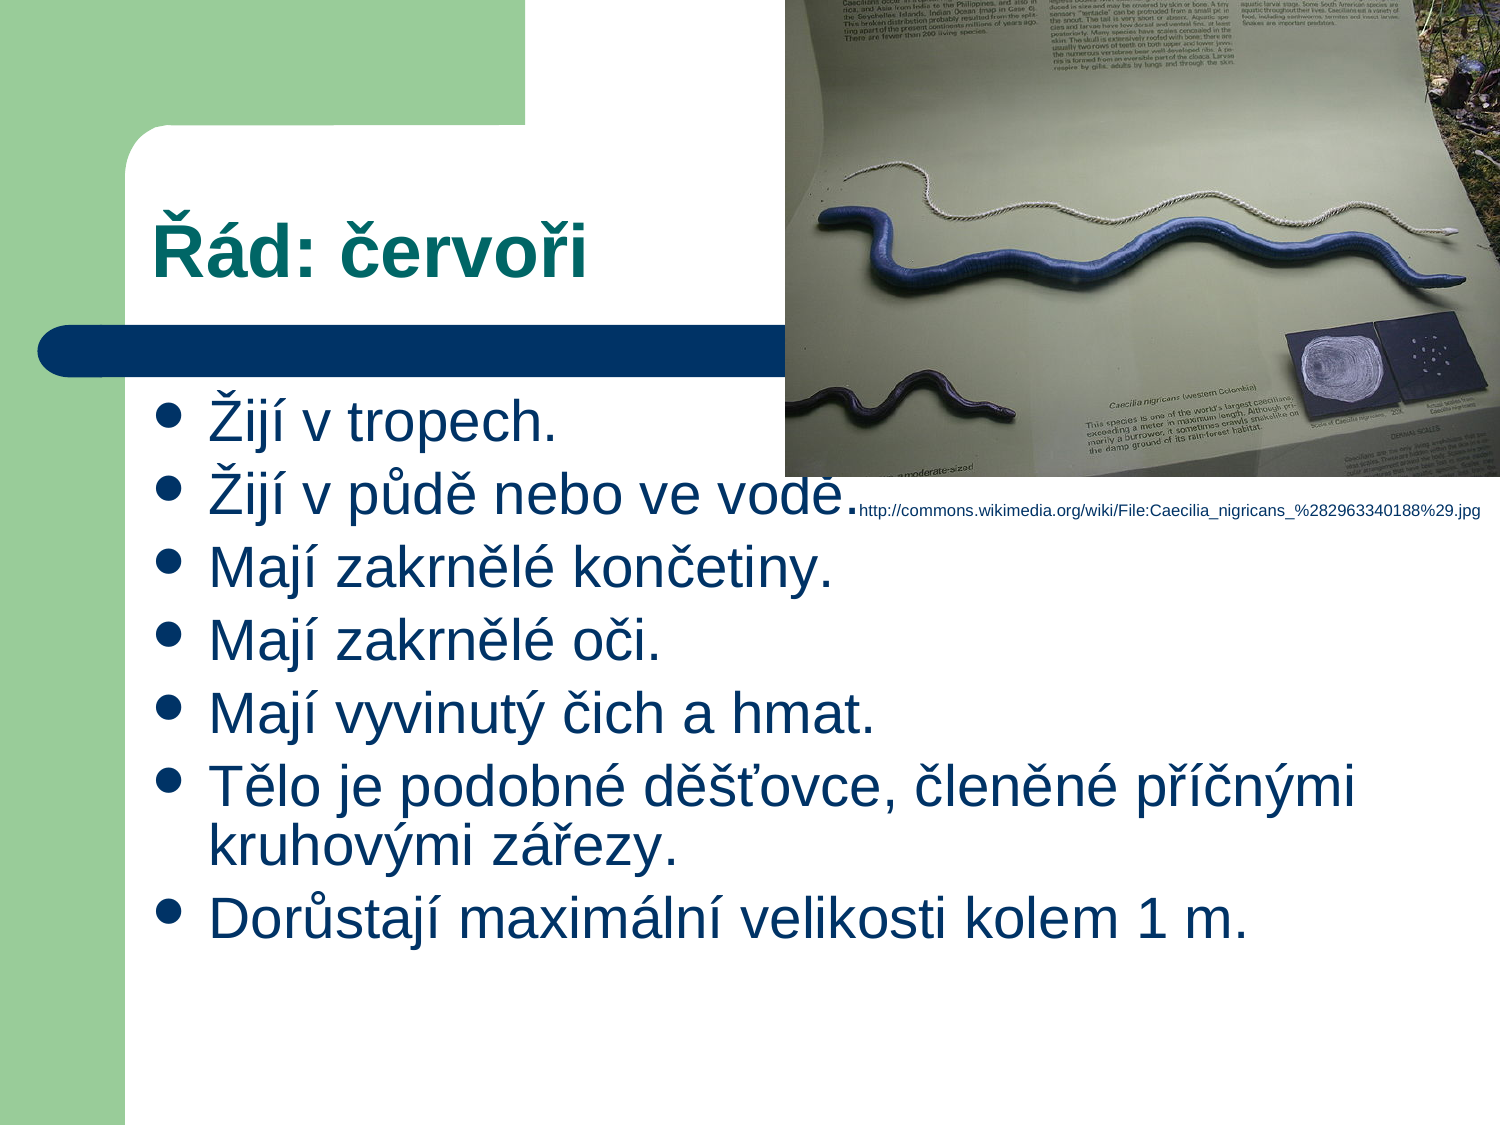

# Řád: červoři
Žijí v tropech.
Žijí v půdě nebo ve vodě.
Mají zakrnělé končetiny.
Mají zakrnělé oči.
Mají vyvinutý čich a hmat.
Tělo je podobné děšťovce, členěné příčnými kruhovými zářezy.
Dorůstají maximální velikosti kolem 1 m.
http://commons.wikimedia.org/wiki/File:Caecilia_nigricans_%282963340188%29.jpg